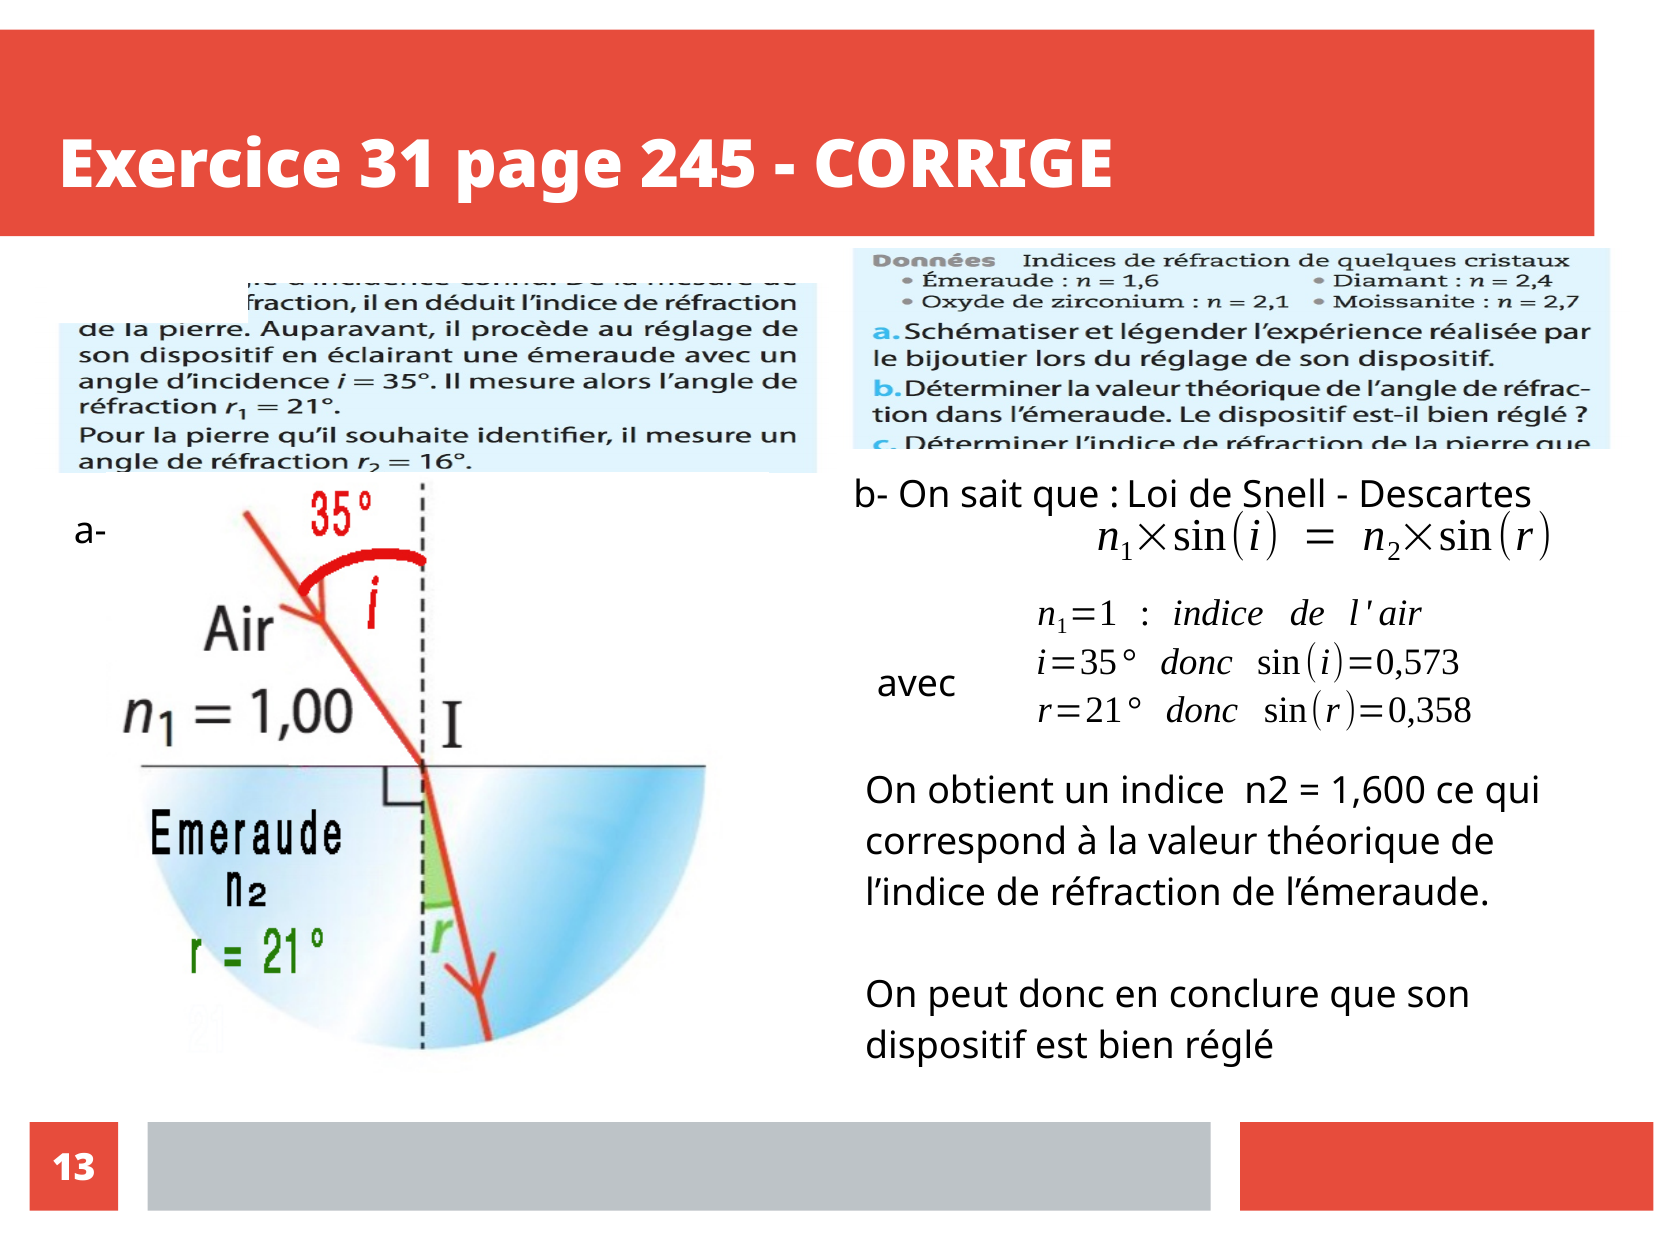

# Exercice 31 page 245 - CORRIGE
b- On sait que :
Loi de Snell - Descartes
a-
avec
On obtient un indice n2 = 1,600 ce qui correspond à la valeur théorique de l’indice de réfraction de l’émeraude.
On peut donc en conclure que son dispositif est bien réglé
13